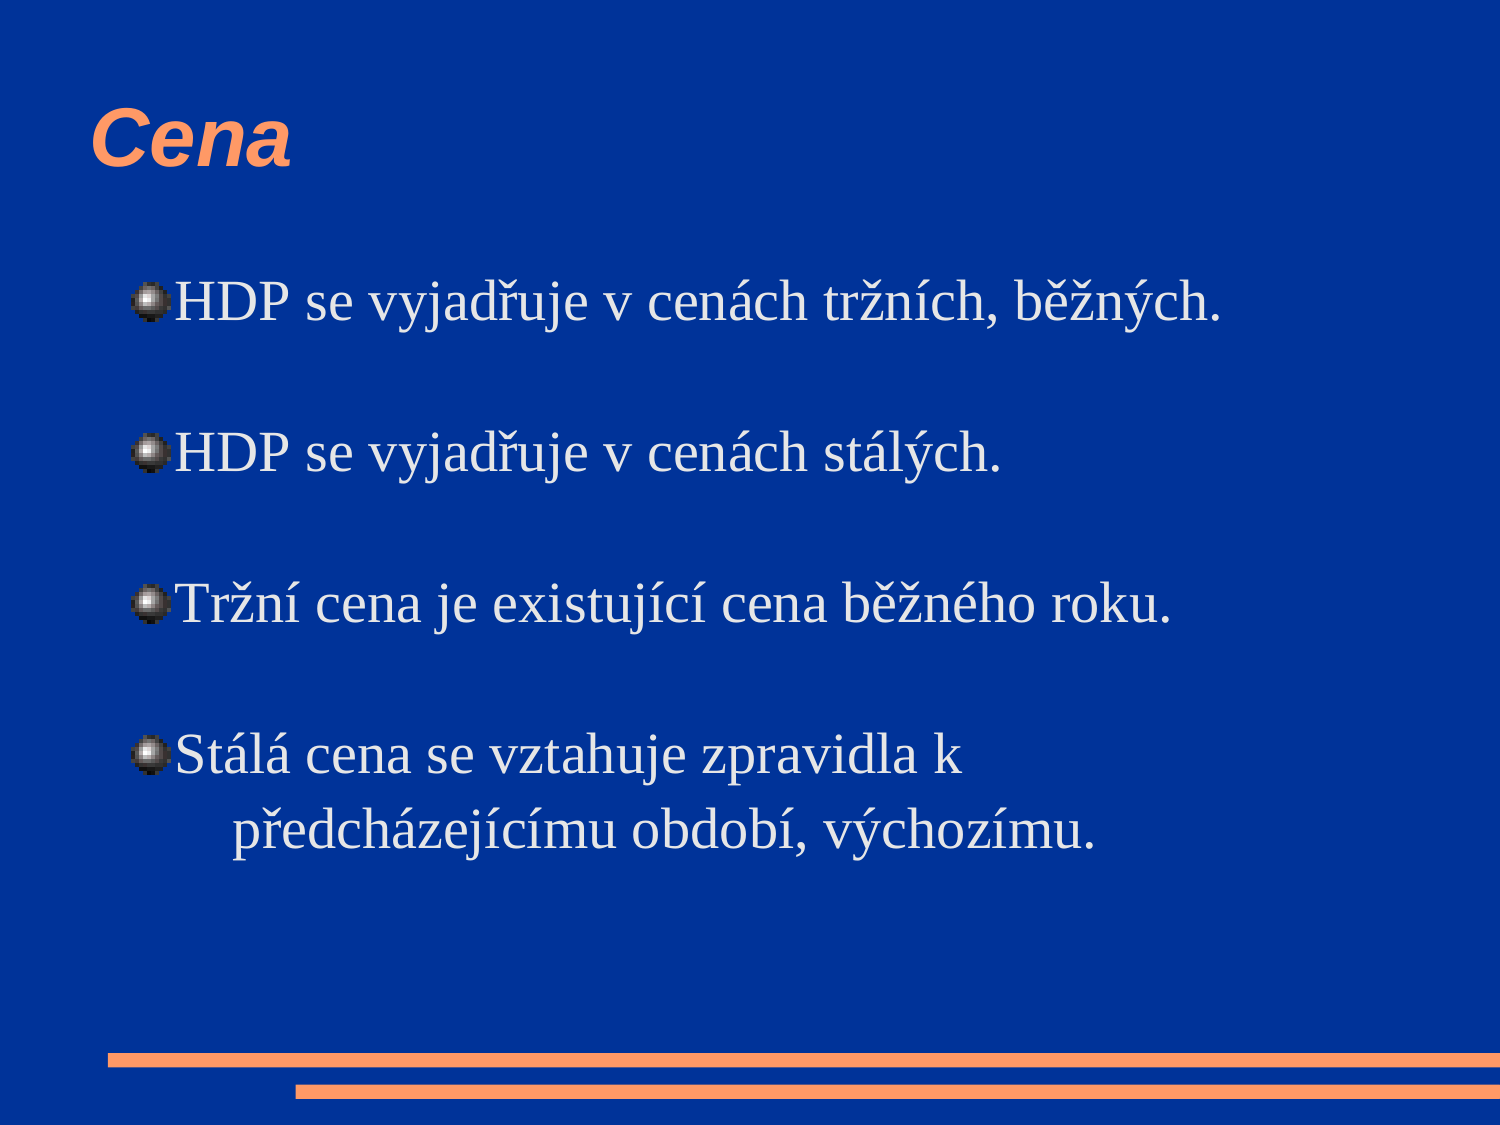

# Cena
HDP se vyjadřuje v cenách tržních, běžných.
HDP se vyjadřuje v cenách stálých.
Tržní cena je existující cena běžného roku.
Stálá cena se vztahuje zpravidla k
 předcházejícímu období, výchozímu.